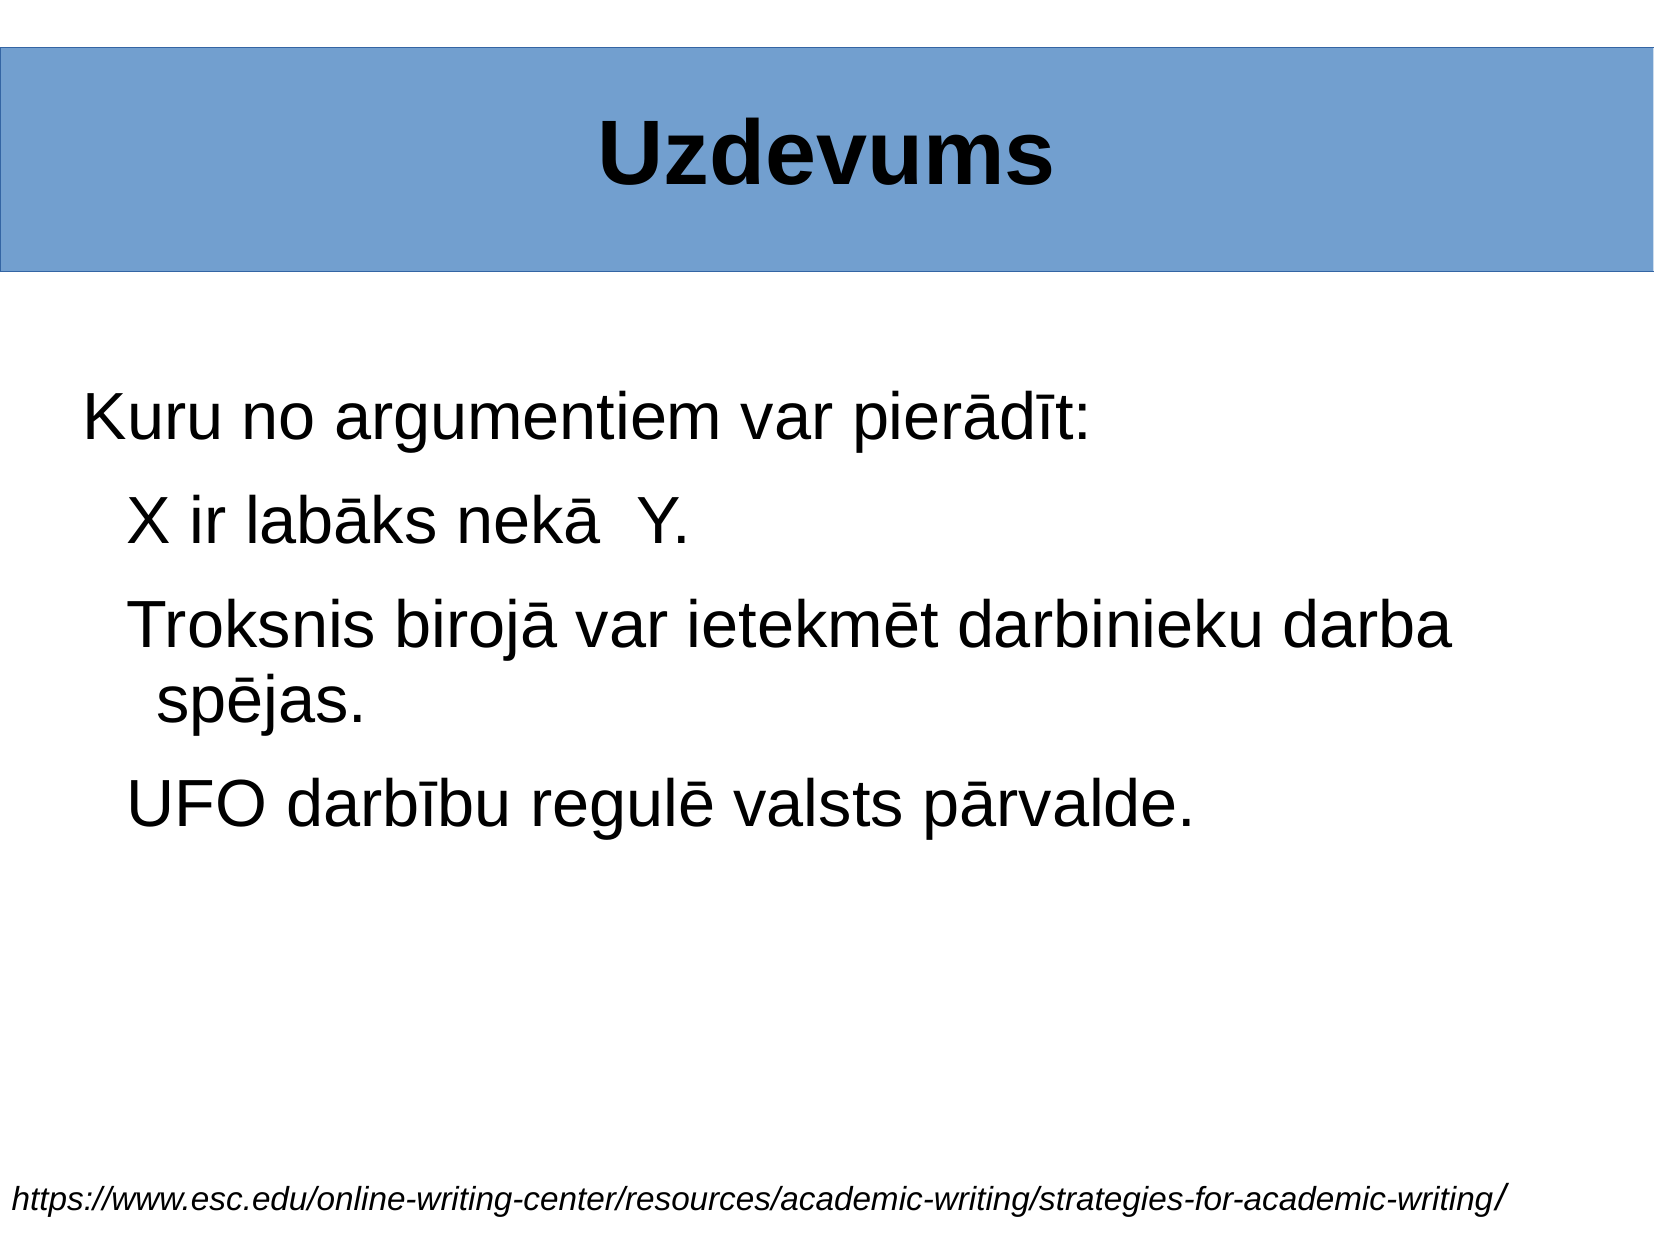

# Uzdevums
Kuru no argumentiem var pierādīt:
X ir labāks nekā Y.
Troksnis birojā var ietekmēt darbinieku darba spējas.
UFO darbību regulē valsts pārvalde.
https://www.esc.edu/online-writing-center/resources/academic-writing/strategies-for-academic-writing/